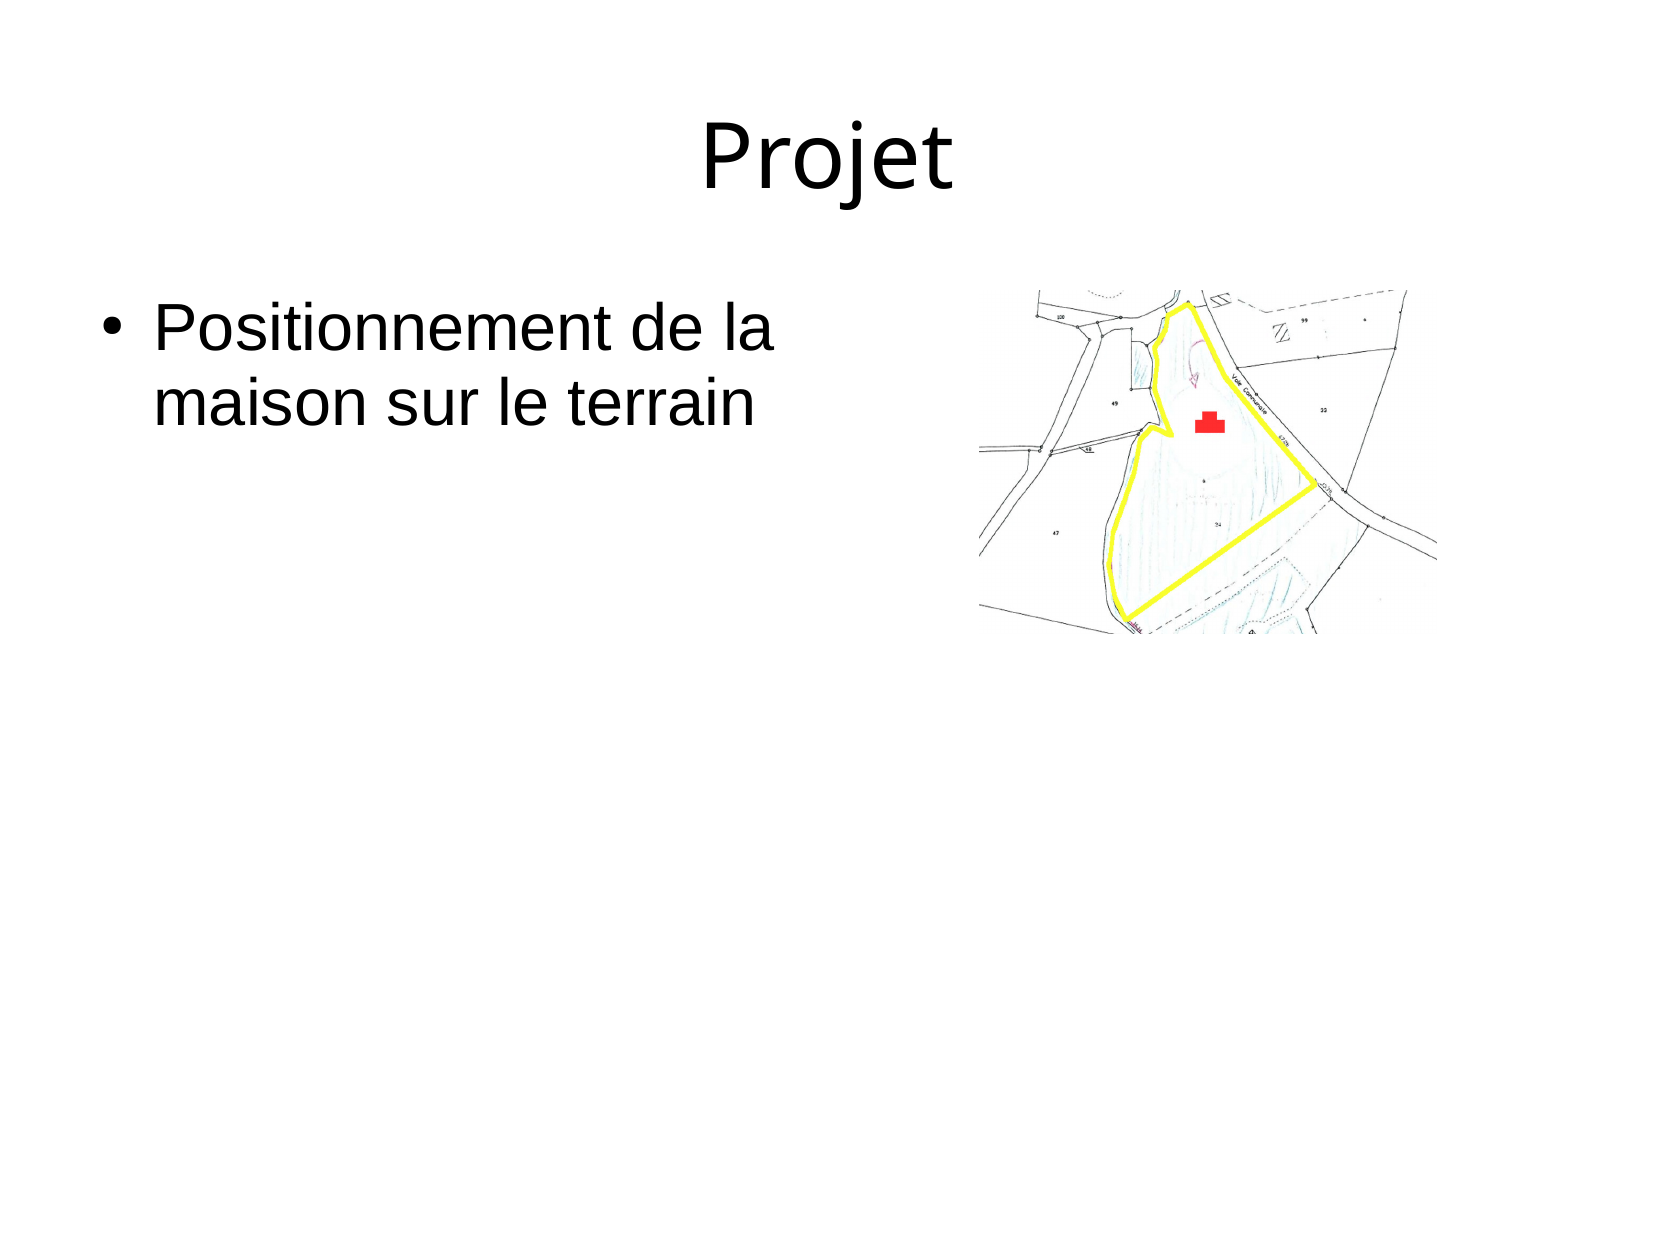

# Projet
Positionnement de la maison sur le terrain